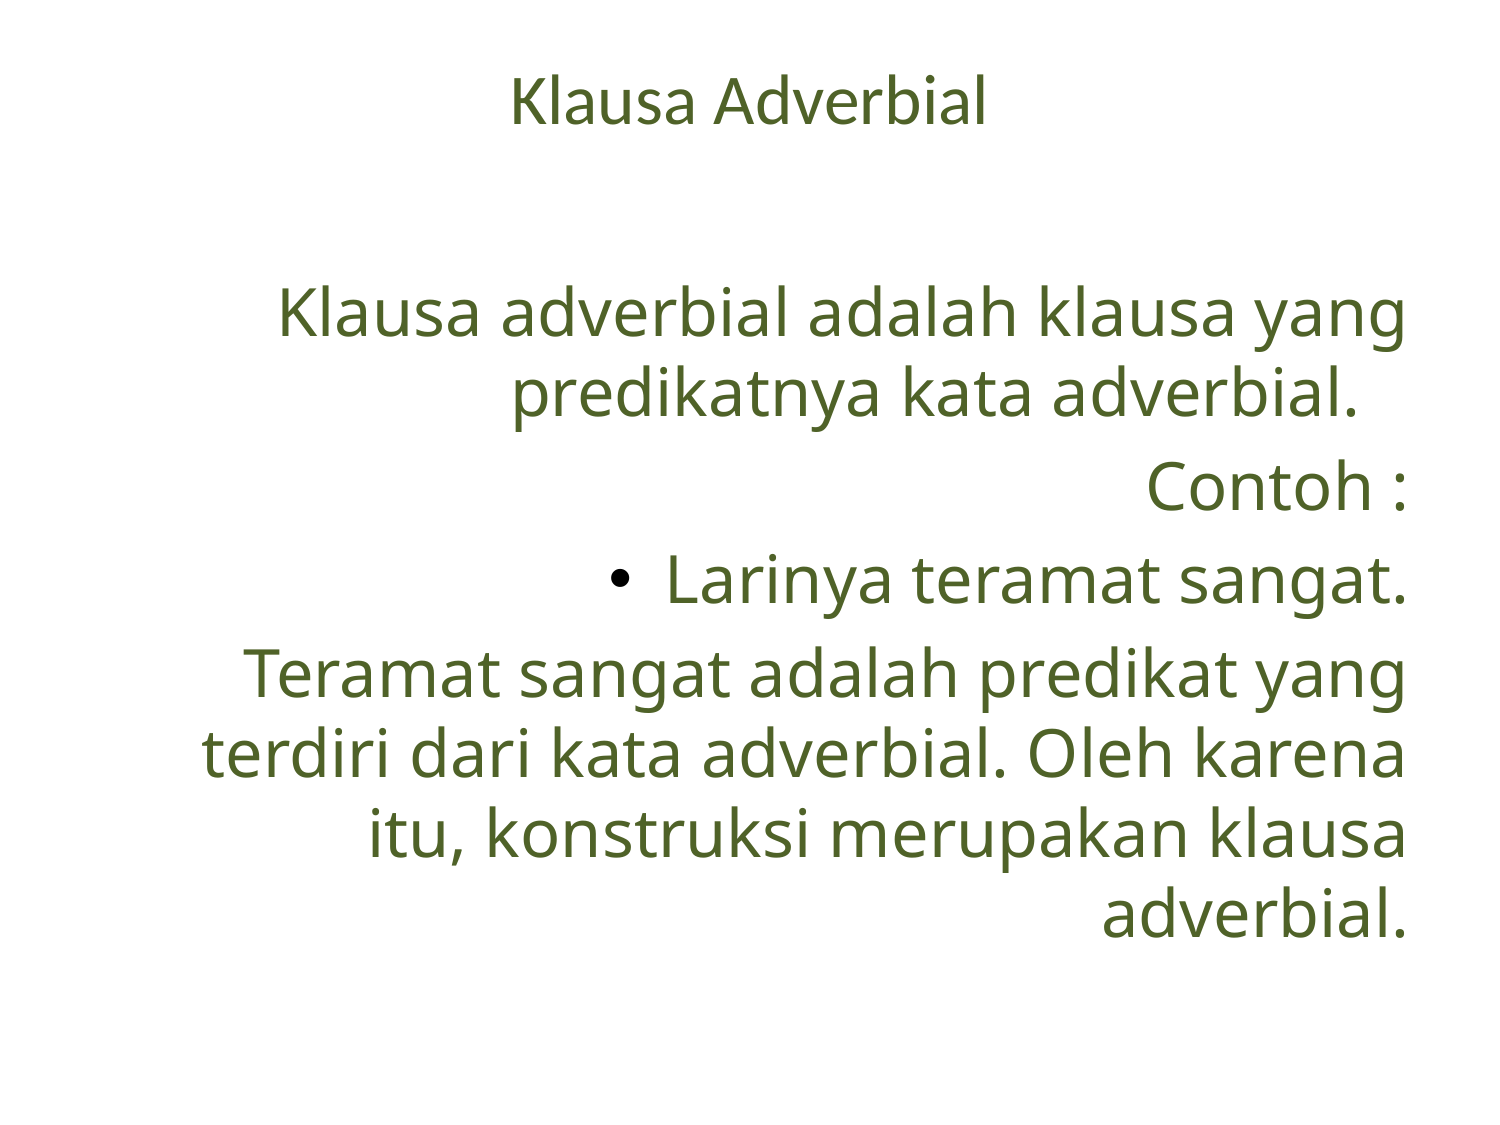

# Klausa Adverbial
Klausa adverbial adalah klausa yang predikatnya kata adverbial.
Contoh :
Larinya teramat sangat.
 Teramat sangat adalah predikat yang terdiri dari kata adverbial. Oleh karena itu, konstruksi merupakan klausa adverbial.